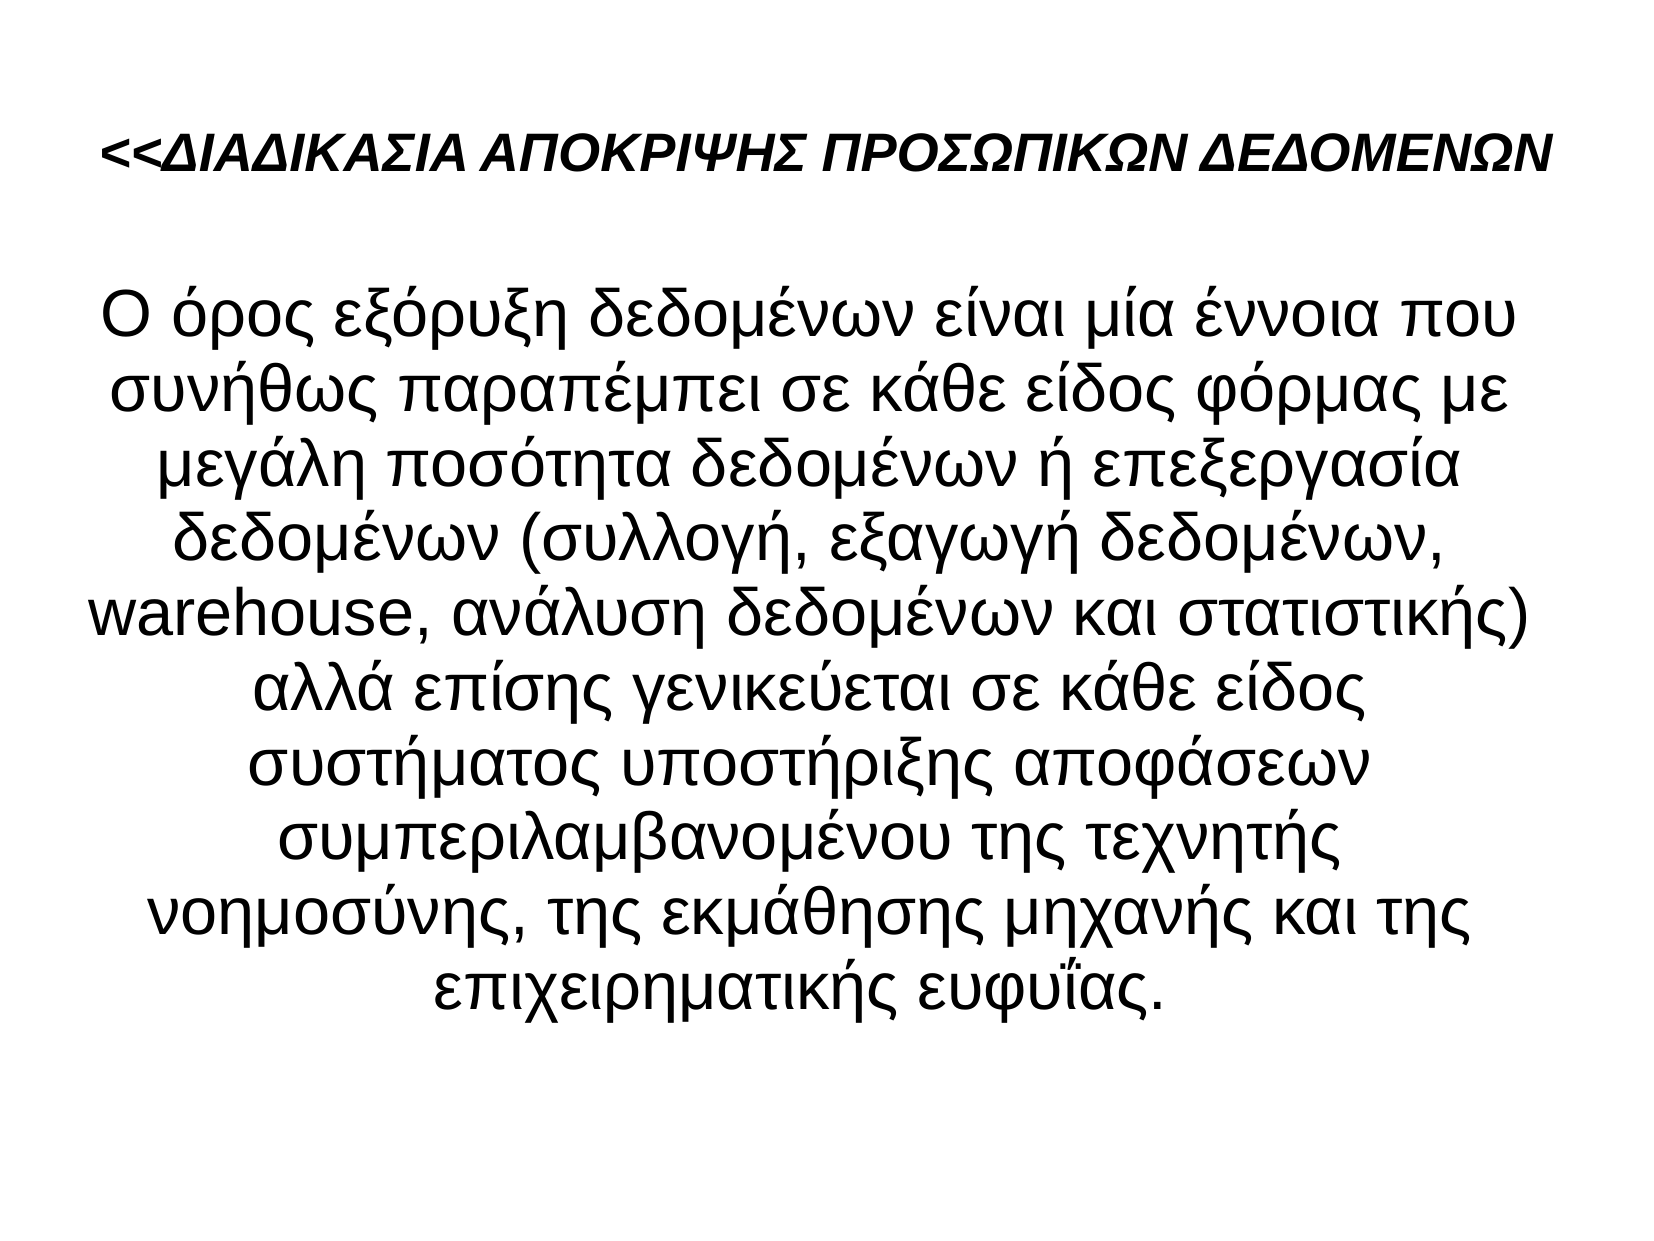

# <<ΔΙΑΔΙΚΑΣΙΑ ΑΠΟΚΡΙΨΗΣ ΠΡΟΣΩΠΙΚΩΝ ΔΕΔΟΜΕΝΩΝ
Ο όρος εξόρυξη δεδομένων είναι μία έννοια που συνήθως παραπέμπει σε κάθε είδος φόρμας με μεγάλη ποσότητα δεδομένων ή επεξεργασία δεδομένων (συλλογή, εξαγωγή δεδομένων, warehouse, ανάλυση δεδομένων και στατιστικής) αλλά επίσης γενικεύεται σε κάθε είδος συστήματος υποστήριξης αποφάσεων συμπεριλαμβανομένου της τεχνητής νοημοσύνης, της εκμάθησης μηχανής και της επιχειρηματικής ευφυΐας.